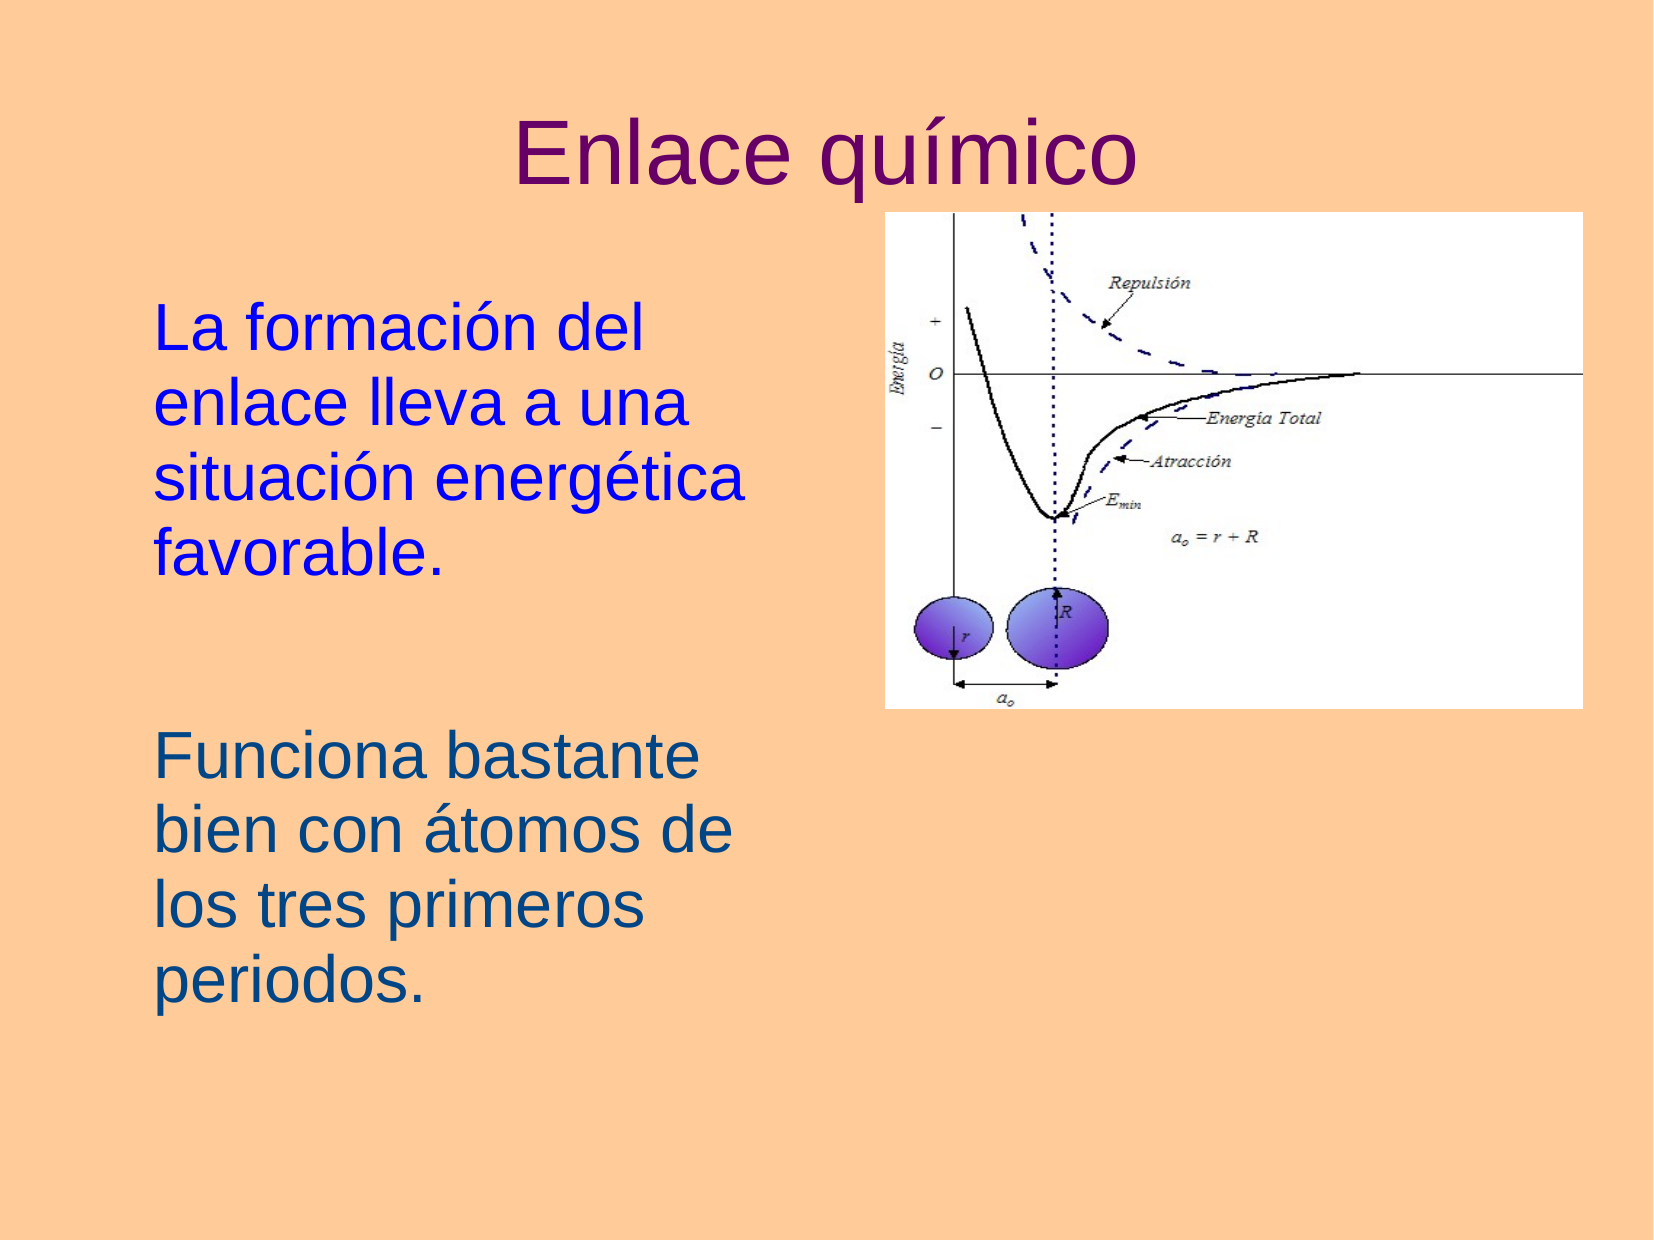

# Enlace químico
La formación del enlace lleva a una situación energética favorable.
Funciona bastante bien con átomos de los tres primeros periodos.